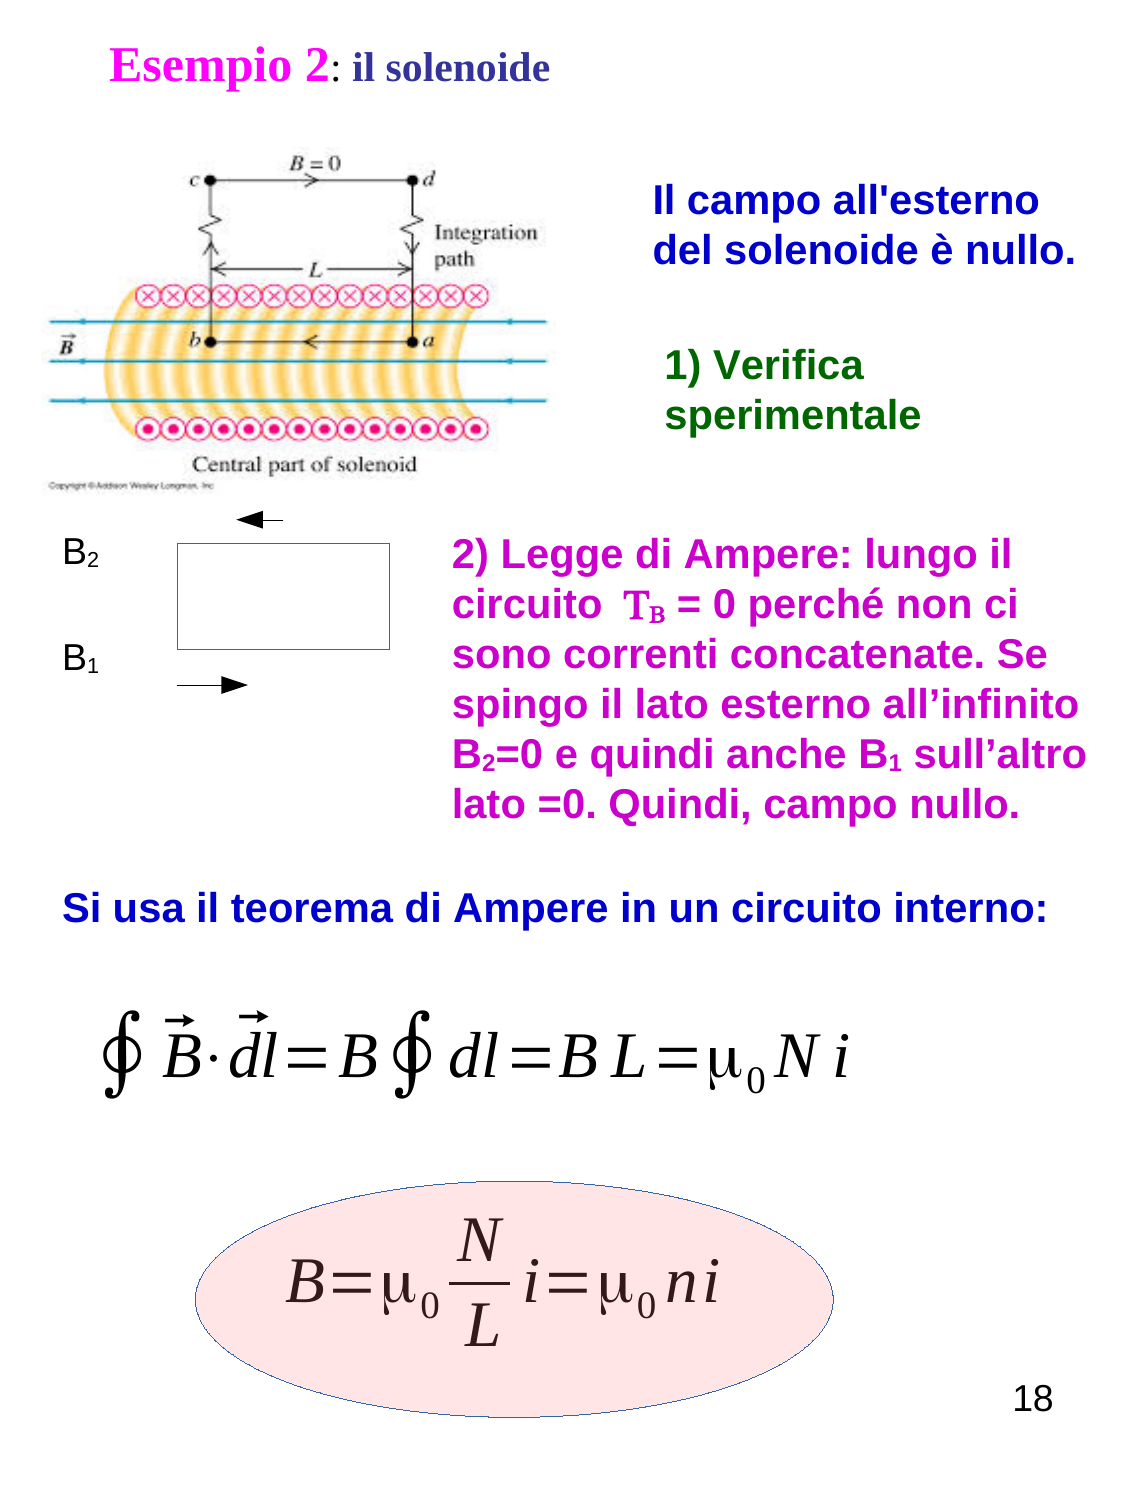

Esempio 2: il solenoide
Il campo all'esterno del solenoide è nullo.
1) Verifica sperimentale
B2
2) Legge di Ampere: lungo il circuito TB = 0 perché non ci sono correnti concatenate. Se spingo il lato esterno all’infinito B2=0 e quindi anche B1 sull’altro lato =0. Quindi, campo nullo.
B1
Si usa il teorema di Ampere in un circuito interno:
P15 Magnetismo
18